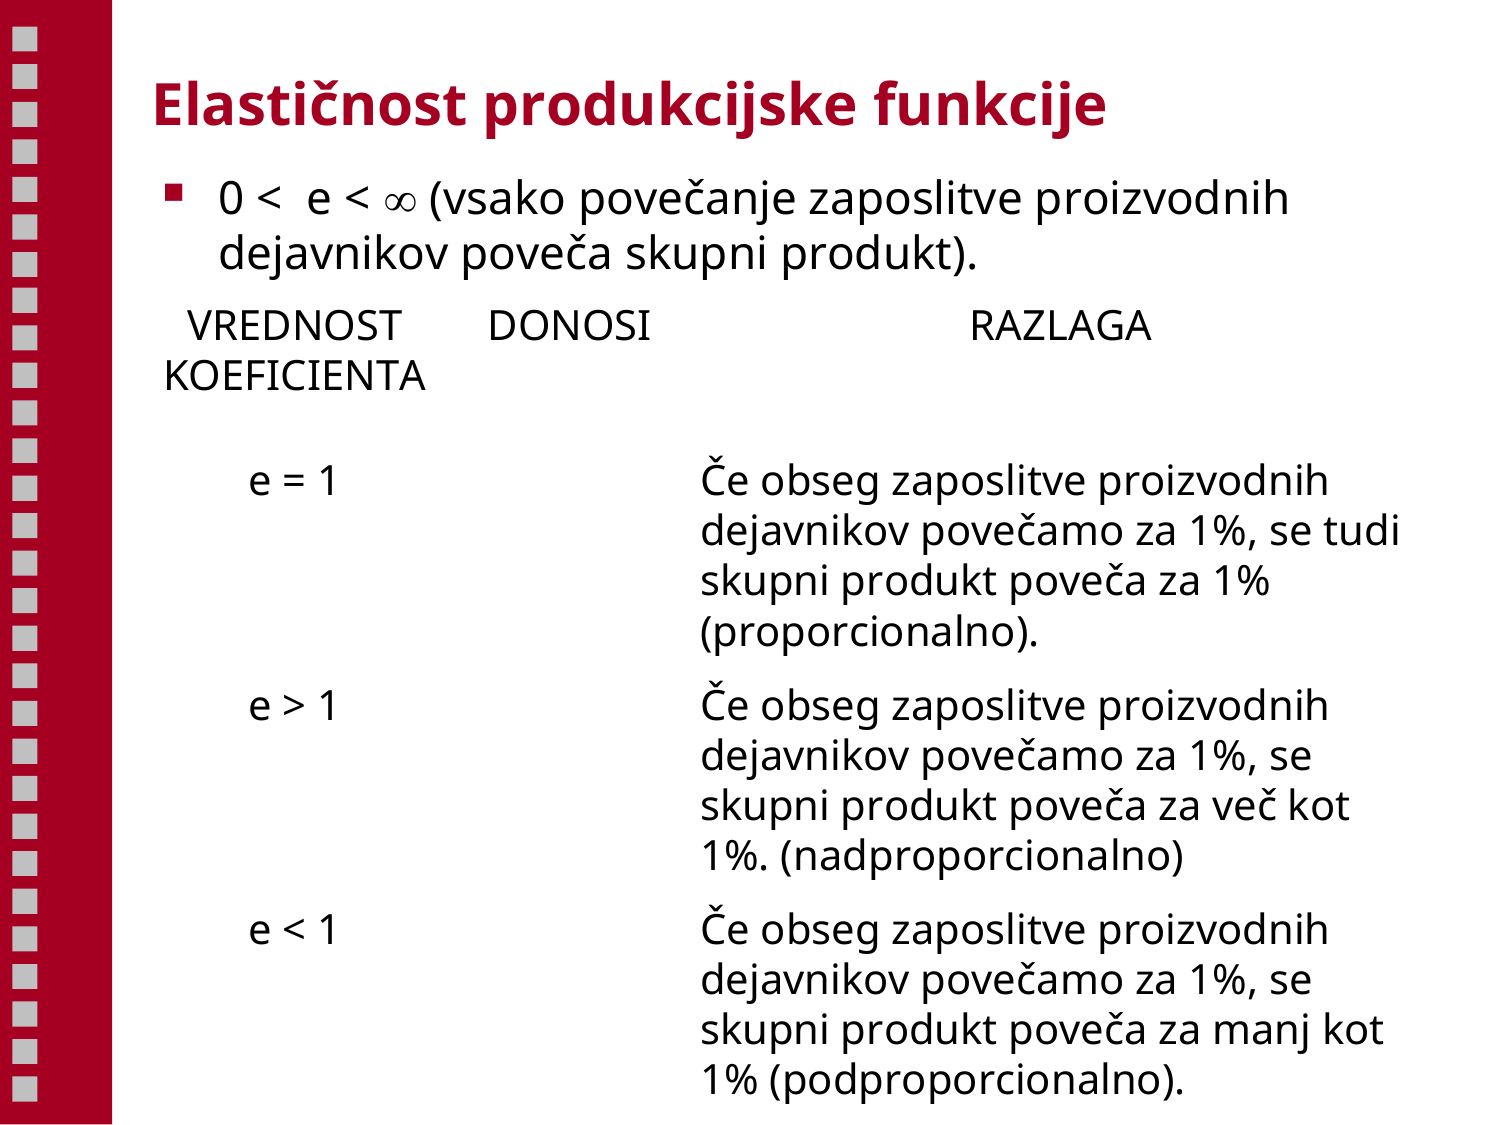

Elastičnost produkcijske funkcije
# 0 < e <  (vsako povečanje zaposlitve proizvodnih dejavnikov poveča skupni produkt).
| VREDNOST KOEFICIENTA | DONOSI | RAZLAGA |
| --- | --- | --- |
| e = 1 | | Če obseg zaposlitve proizvodnih dejavnikov povečamo za 1%, se tudi skupni produkt poveča za 1% (proporcionalno). |
| e > 1 | | Če obseg zaposlitve proizvodnih dejavnikov povečamo za 1%, se skupni produkt poveča za več kot 1%. (nadproporcionalno) |
| e < 1 | | Če obseg zaposlitve proizvodnih dejavnikov povečamo za 1%, se skupni produkt poveča za manj kot 1% (podproporcionalno). |